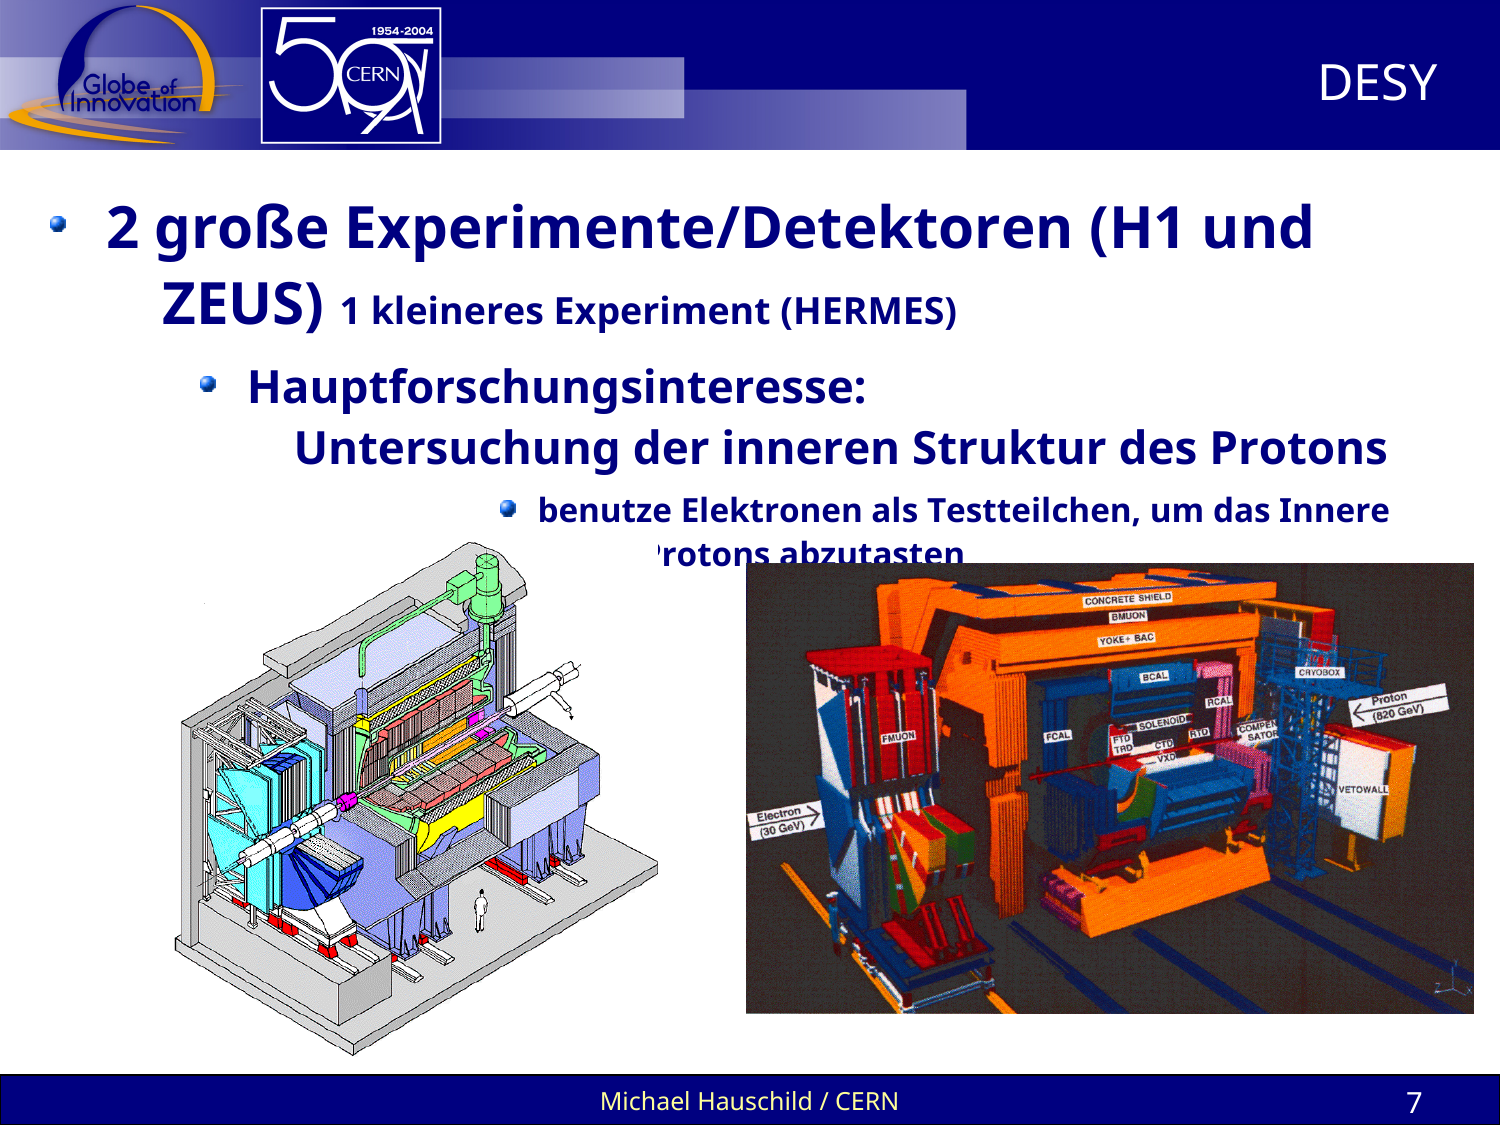

# DESY
2 große Experimente/Detektoren (H1 und ZEUS) 1 kleineres Experiment (HERMES)
Hauptforschungsinteresse: 				Untersuchung der inneren Struktur des Protons
benutze Elektronen als Testteilchen, um das Innere des Protons abzutasten